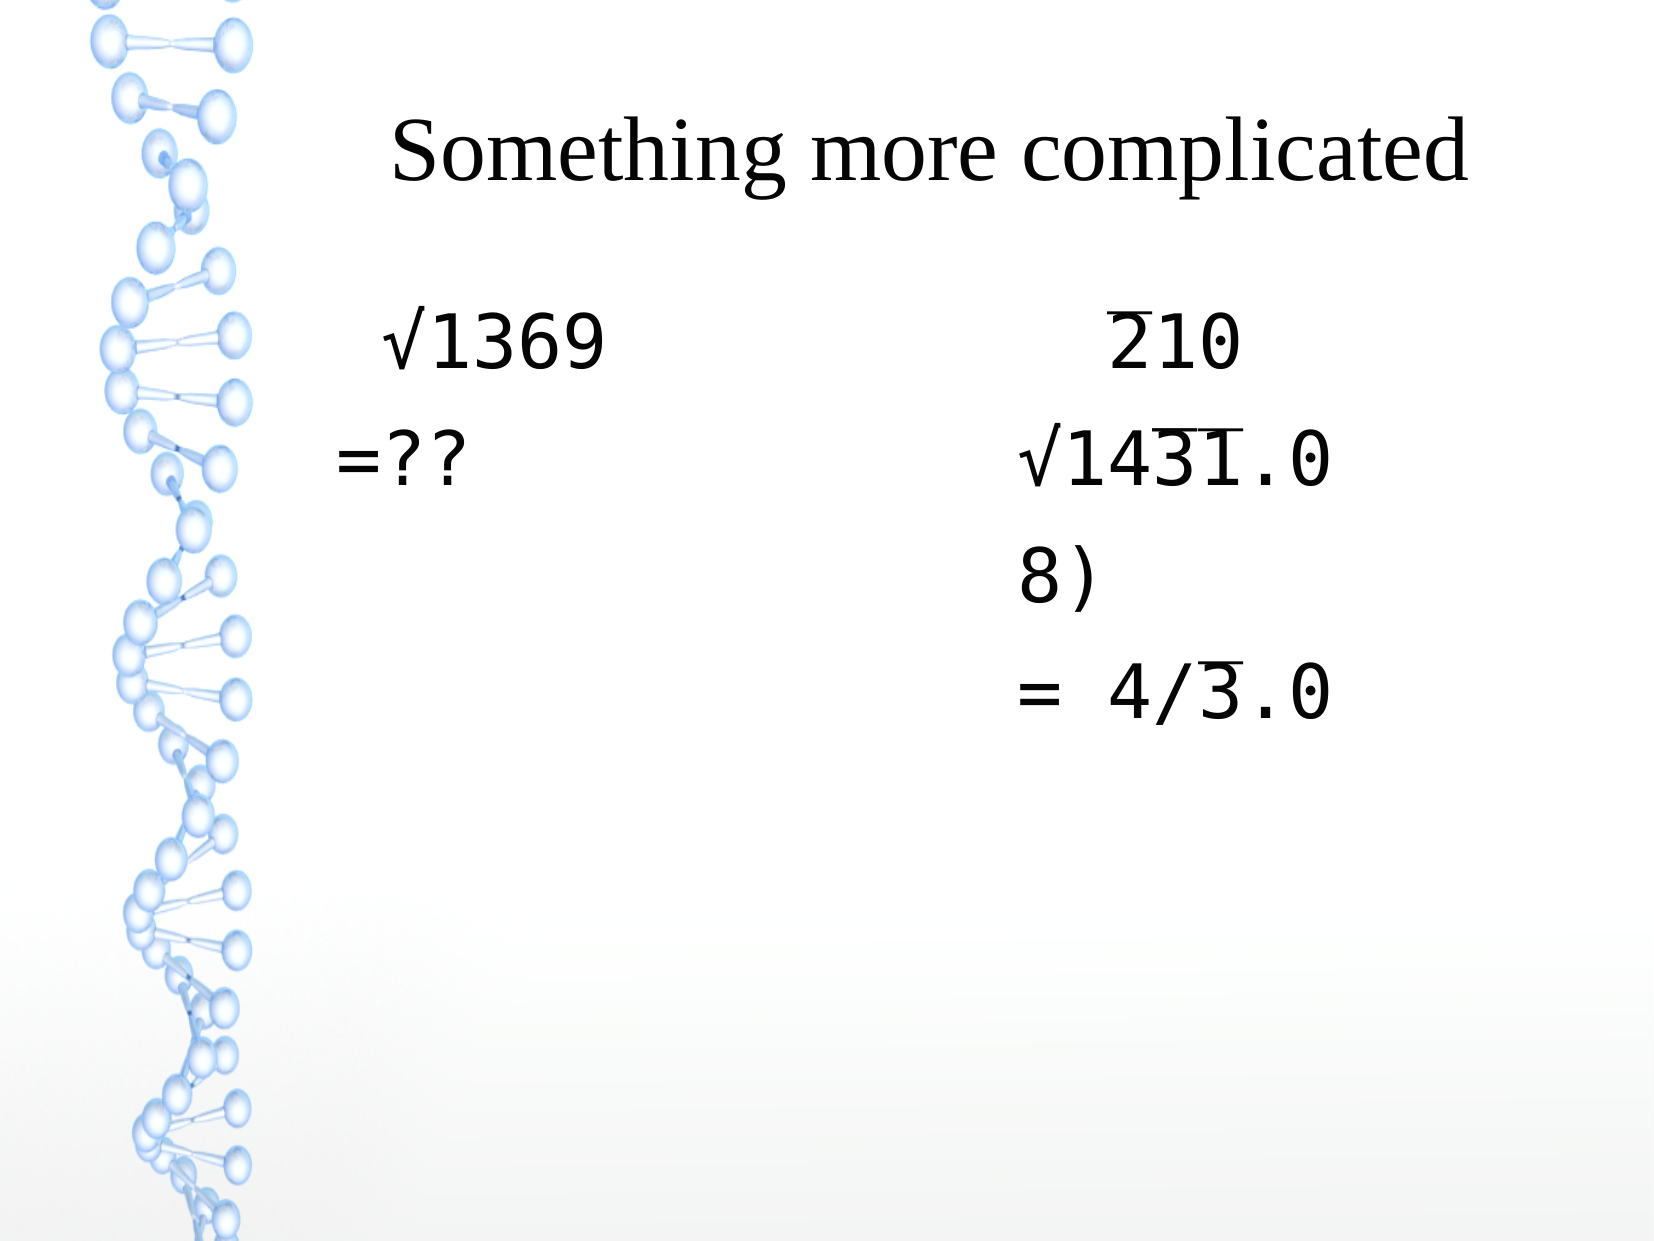

# Something more complicated
 √1369
=??
 ̅210
√14̅̅3̅1.0
8)
= 4/̅3.0